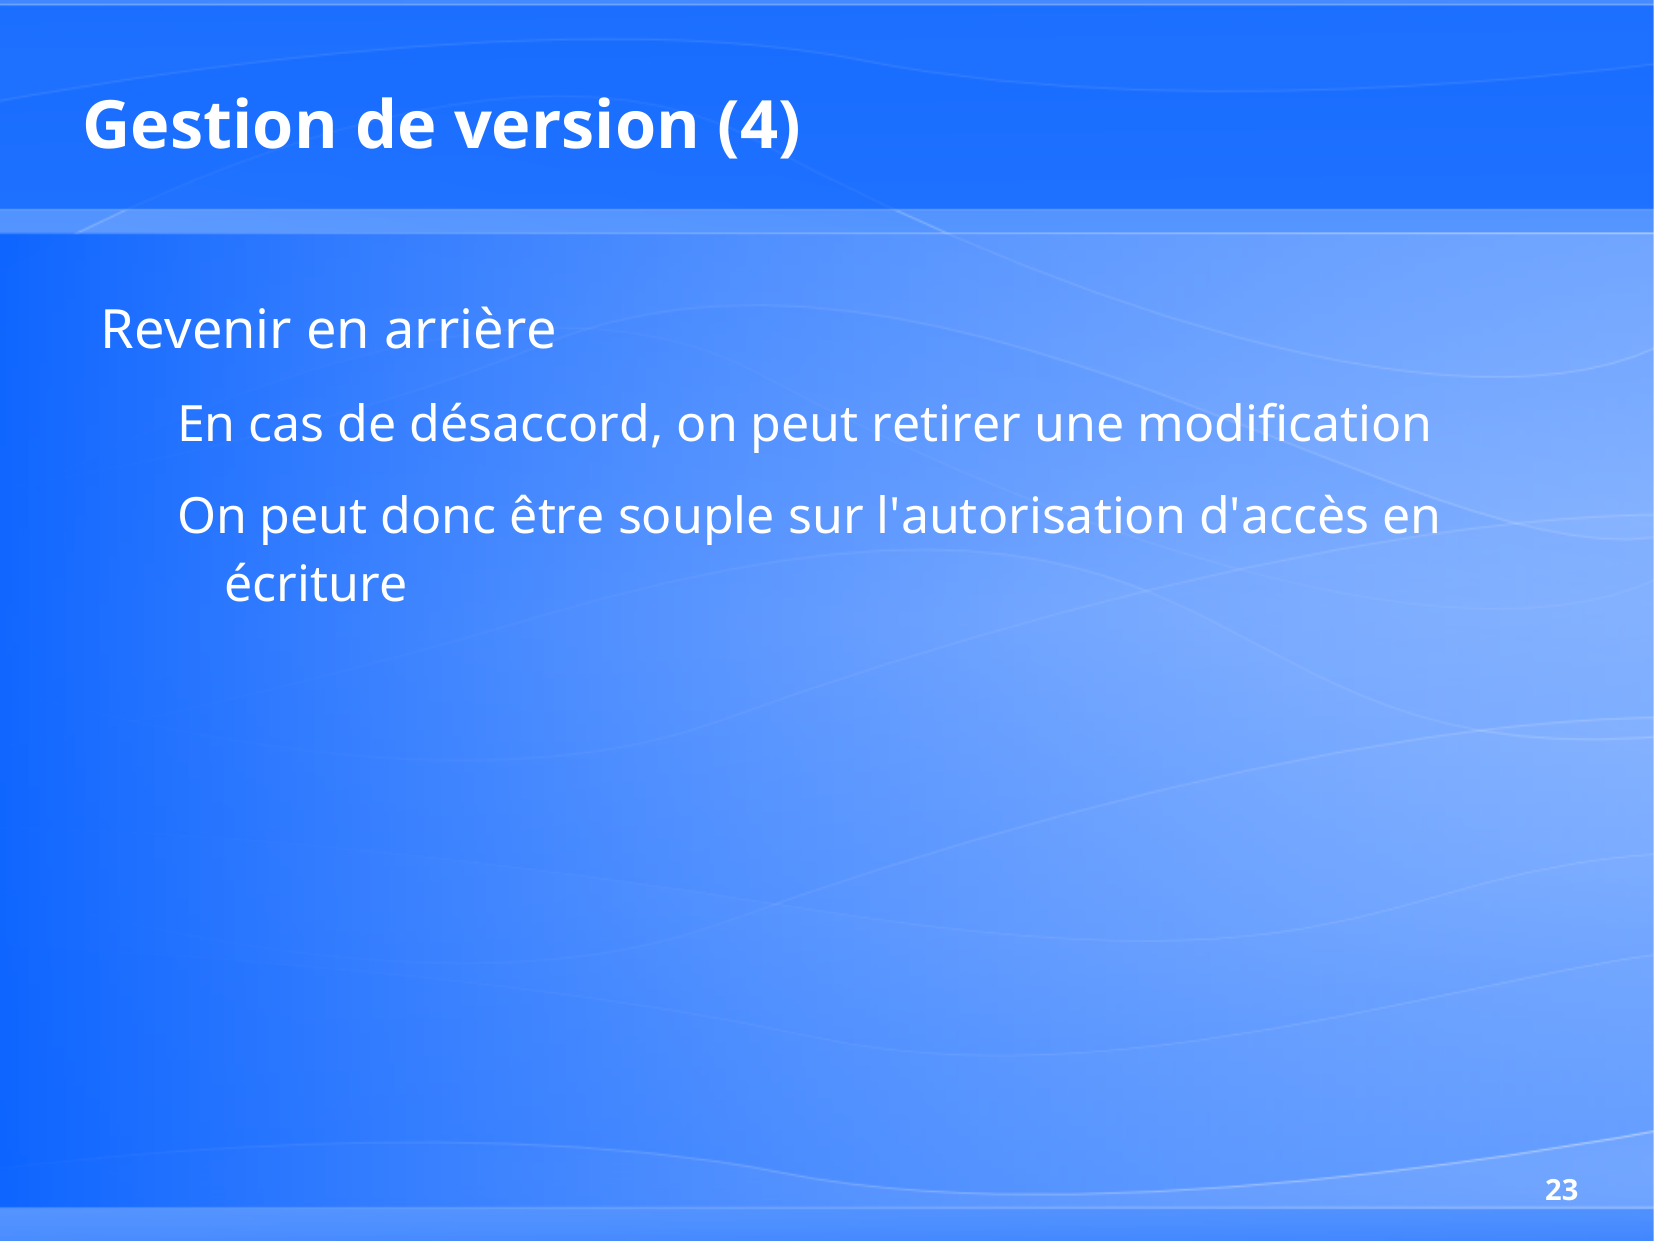

# Gestion de version (4)
Revenir en arrière
En cas de désaccord, on peut retirer une modification
On peut donc être souple sur l'autorisation d'accès en écriture
23